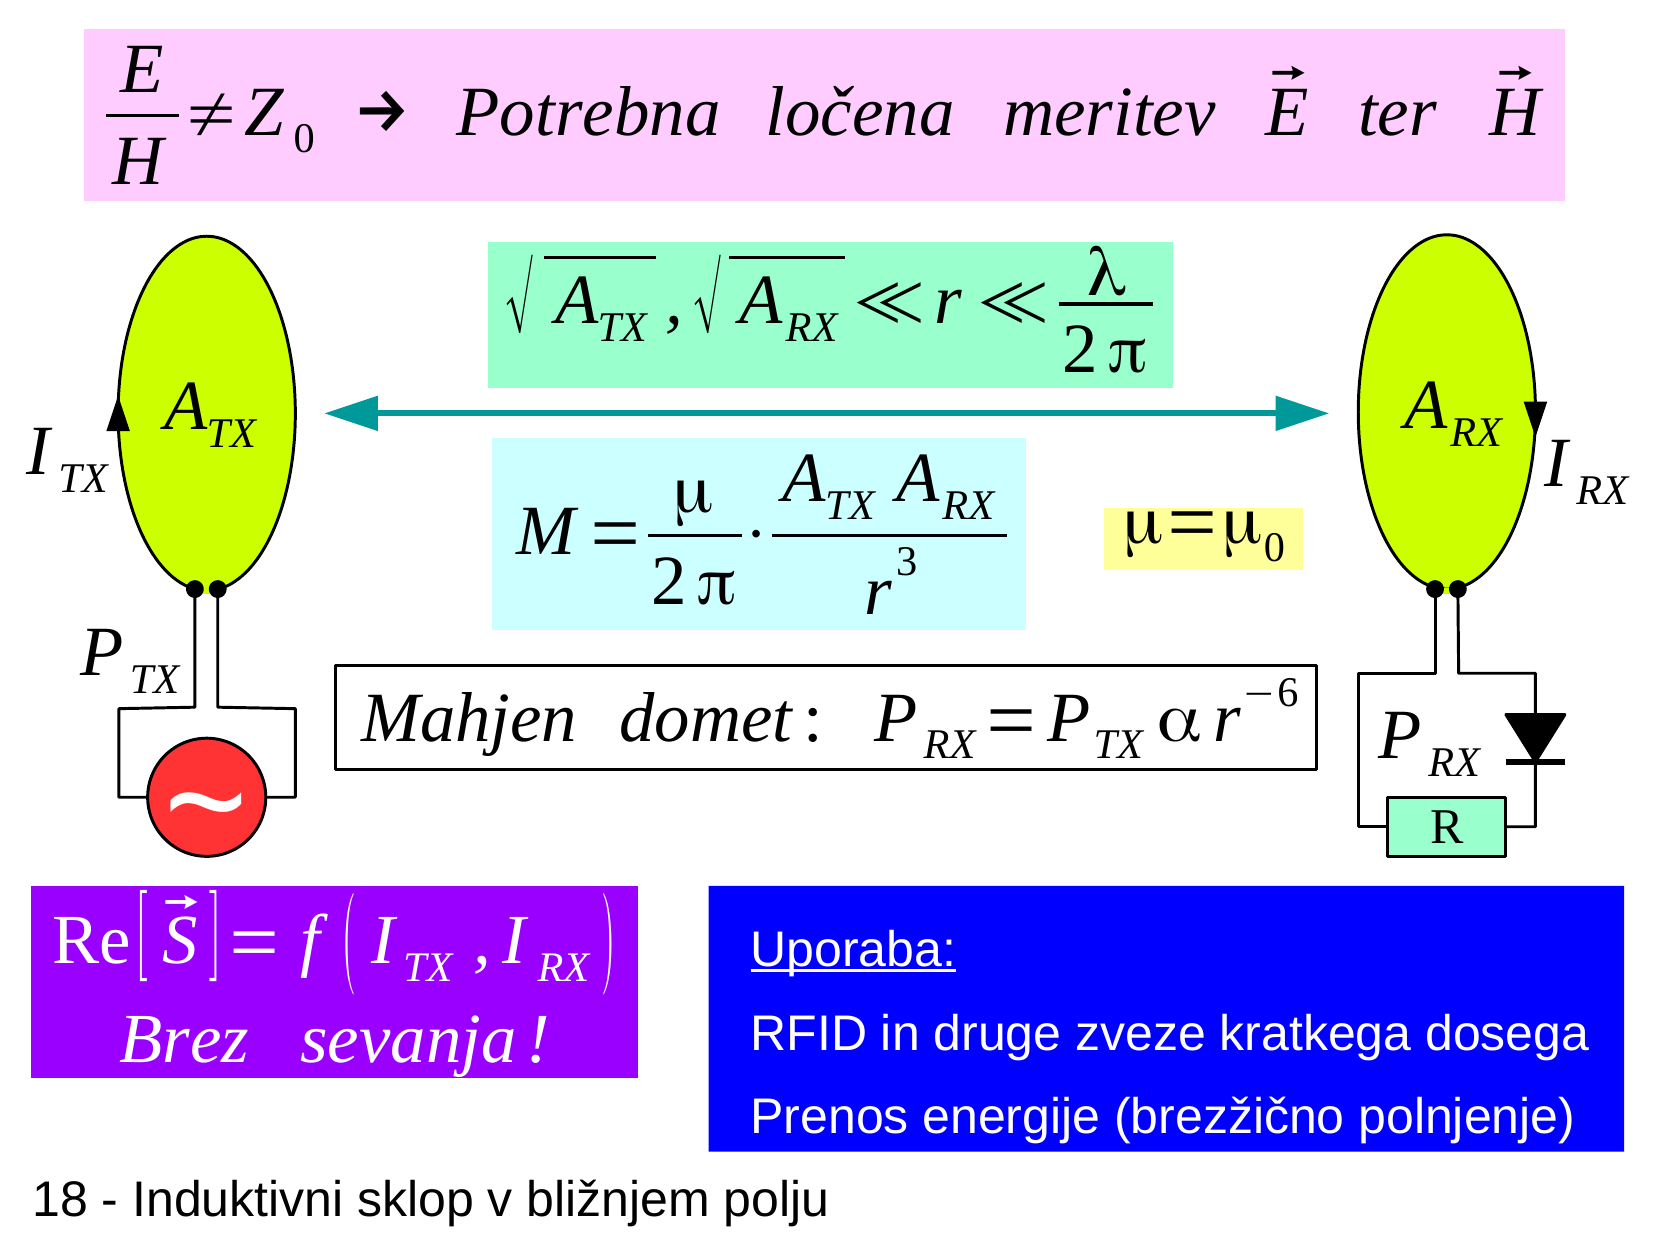

~
R
 Uporaba:
 RFID in druge zveze kratkega dosega
 Prenos energije (brezžično polnjenje)
18 - Induktivni sklop v bližnjem polju